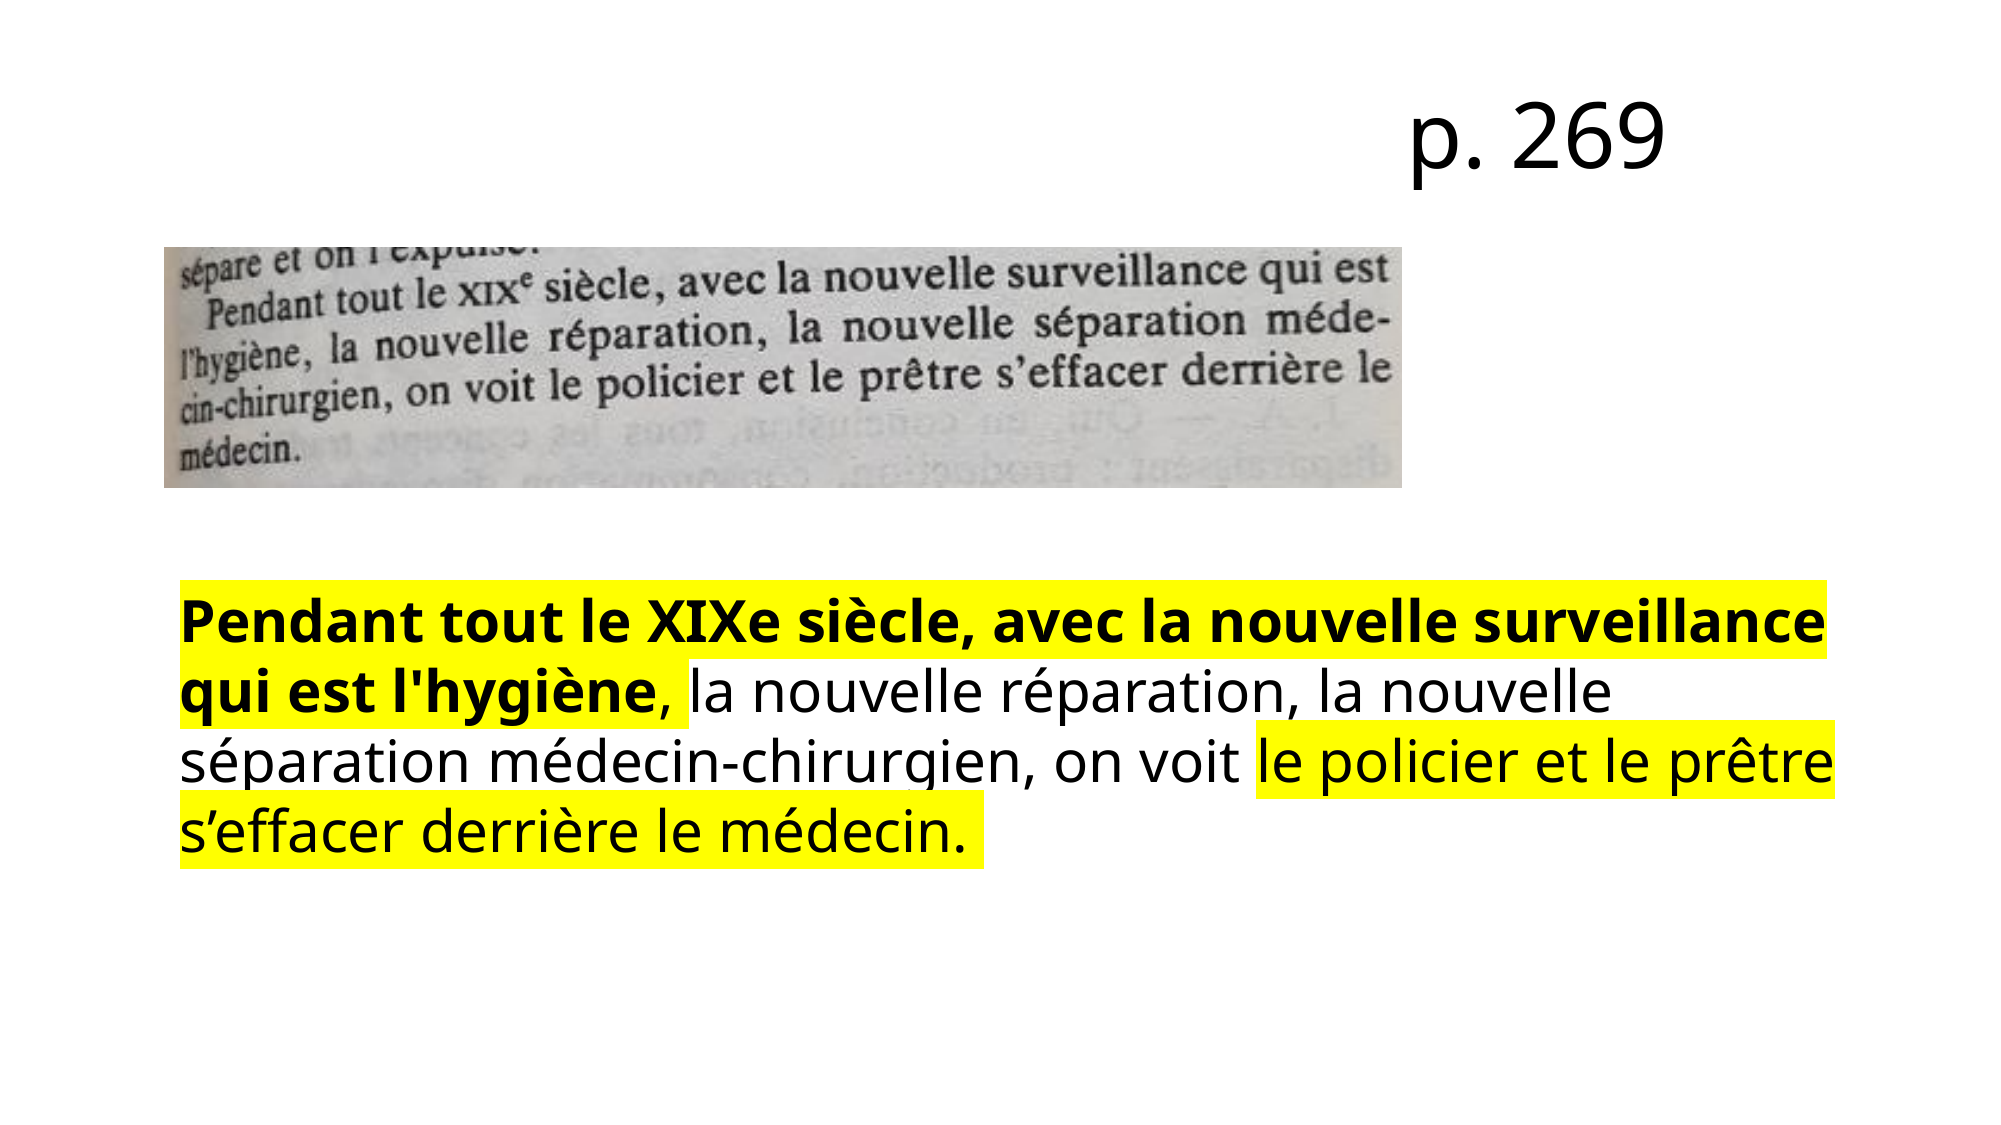

# p. 269
Pendant tout le XIXe siècle, avec la nouvelle surveillance qui est l'hygiène, la nouvelle réparation, la nouvelle séparation médecin-chirurgien, on voit le policier et le prêtre s’effacer derrière le médecin.